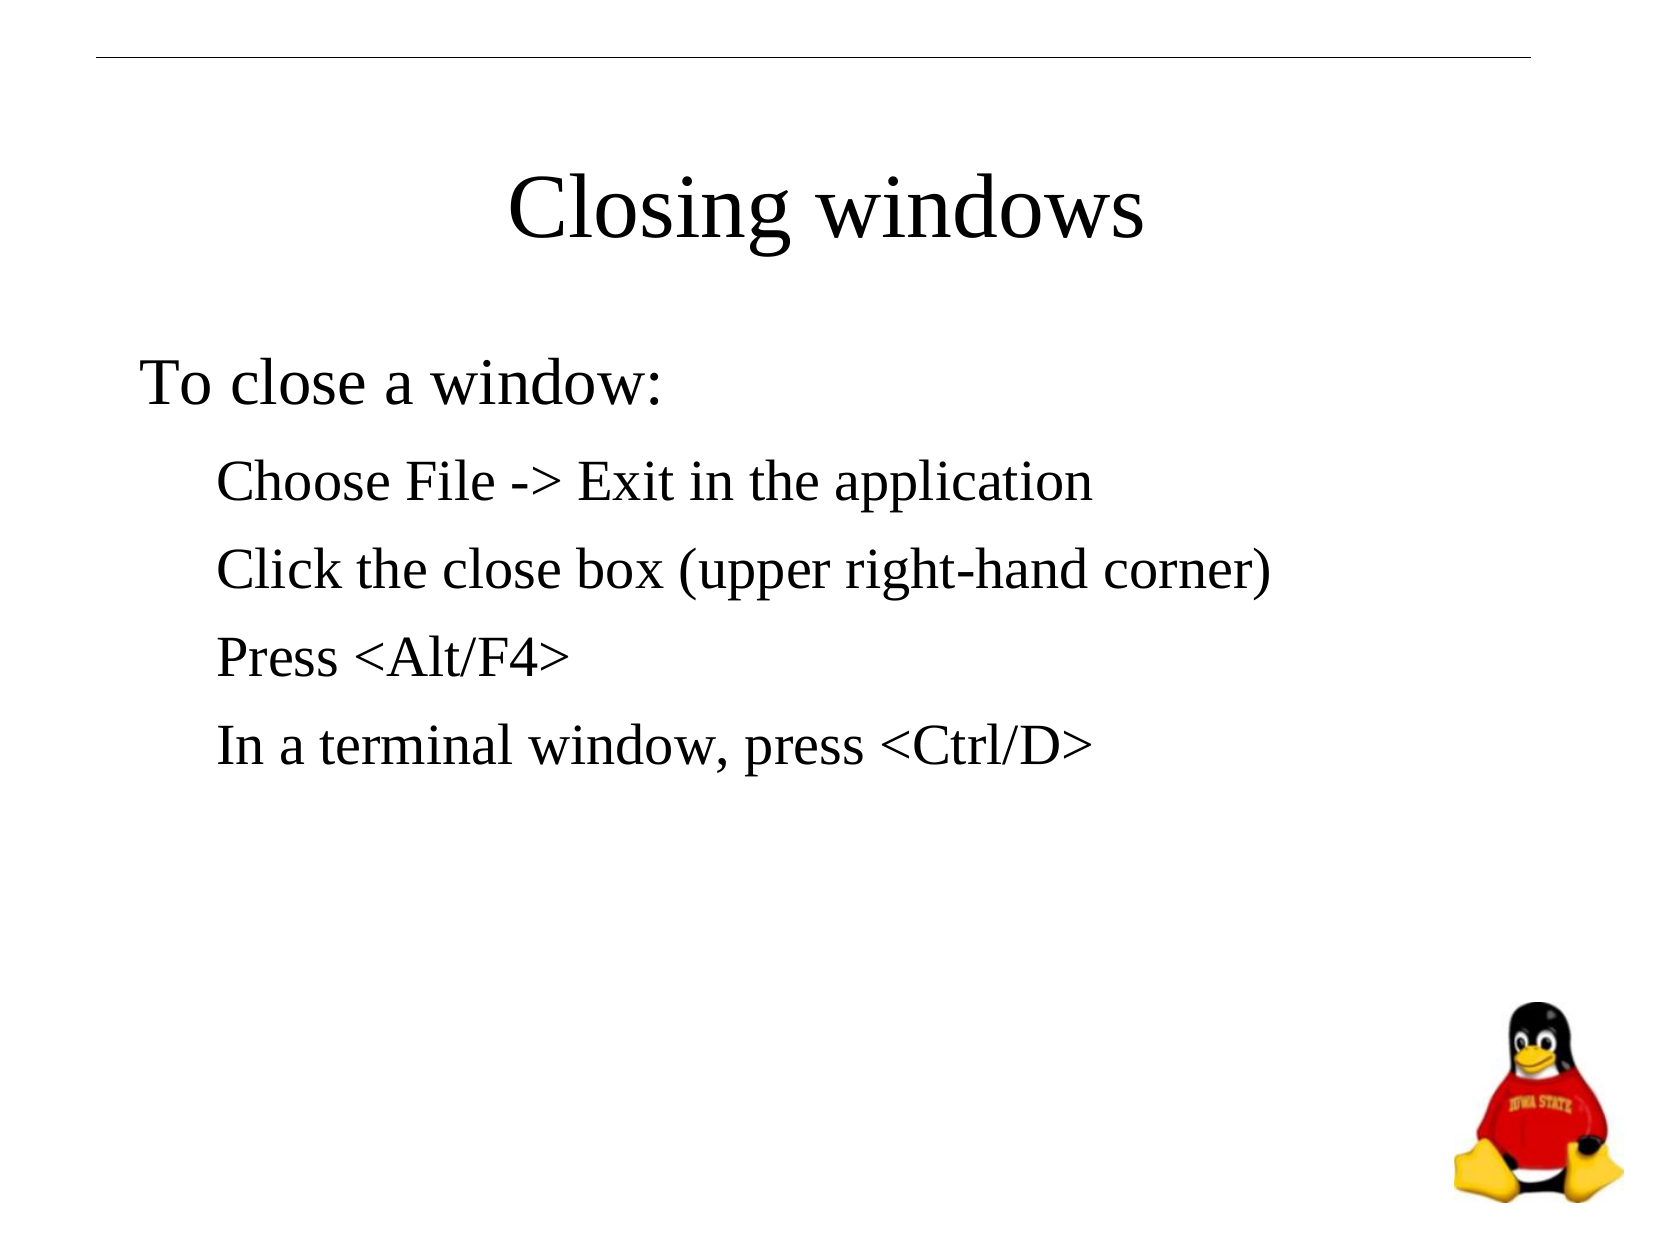

# Closing windows
To close a window:
Choose File -> Exit in the application
Click the close box (upper right-hand corner)
Press <Alt/F4>
In a terminal window, press <Ctrl/D>